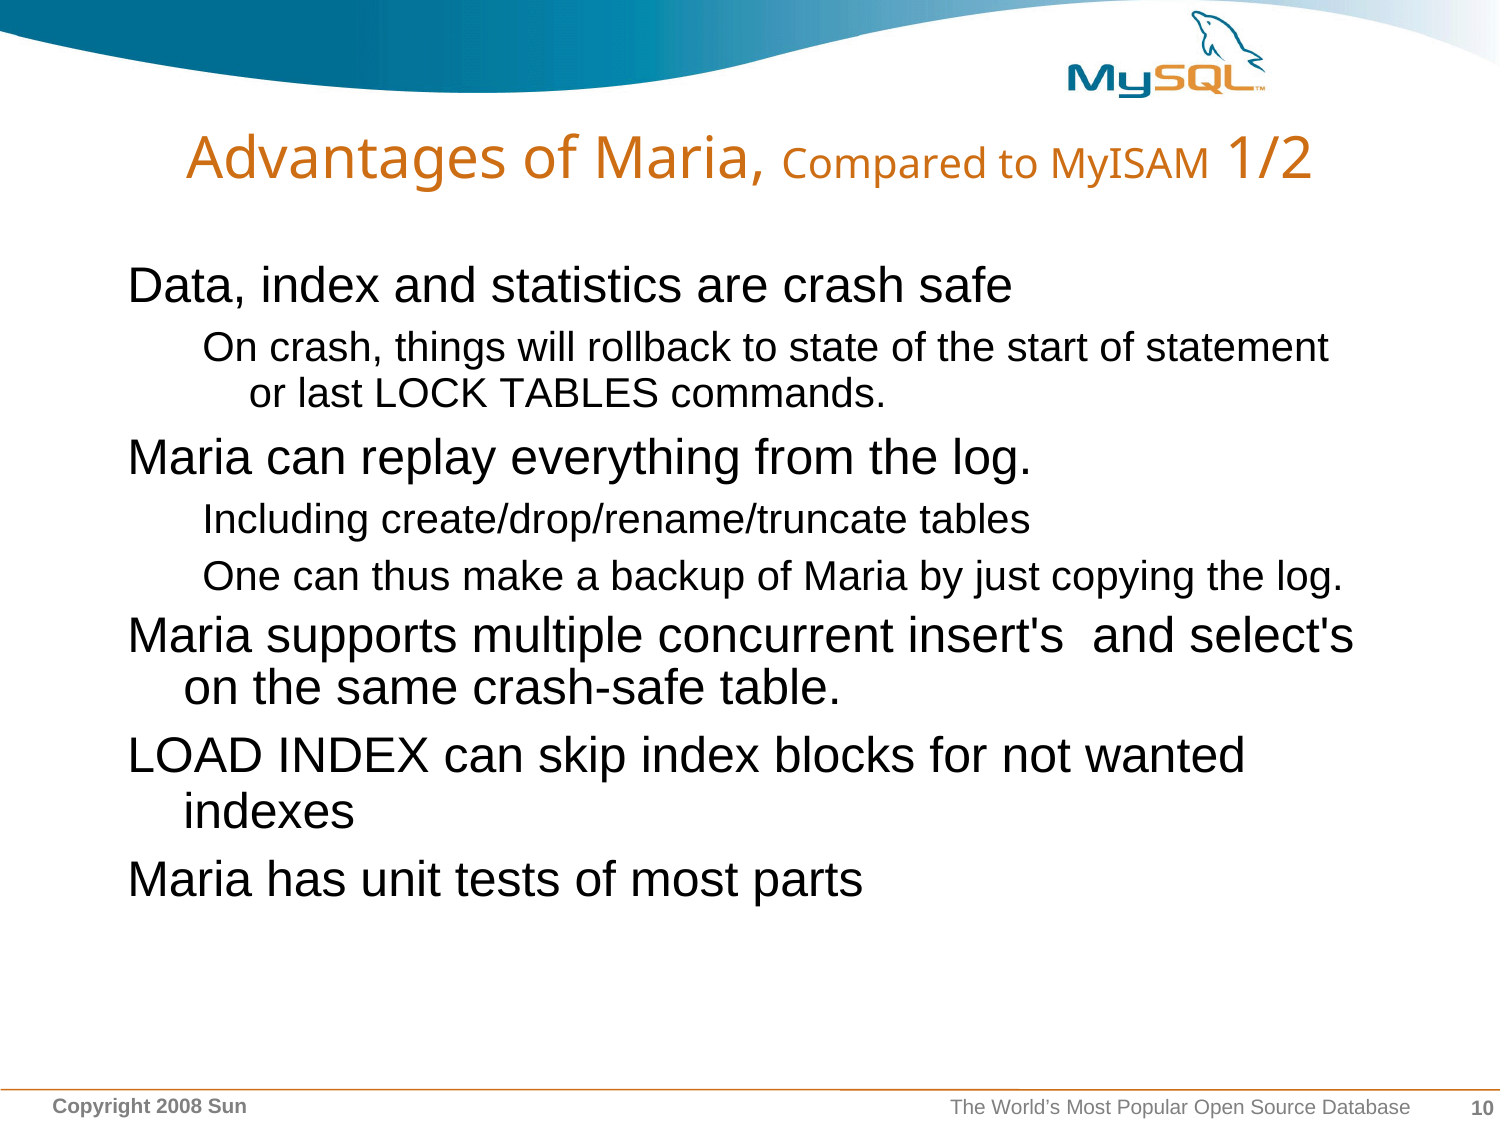

# Advantages of Maria, Compared to MyISAM 1/2
Data, index and statistics are crash safe
On crash, things will rollback to state of the start of statement or last LOCK TABLES commands.
Maria can replay everything from the log.
Including create/drop/rename/truncate tables
One can thus make a backup of Maria by just copying the log.
Maria supports multiple concurrent insert's and select's on the same crash-safe table.
LOAD INDEX can skip index blocks for not wanted indexes
Maria has unit tests of most parts